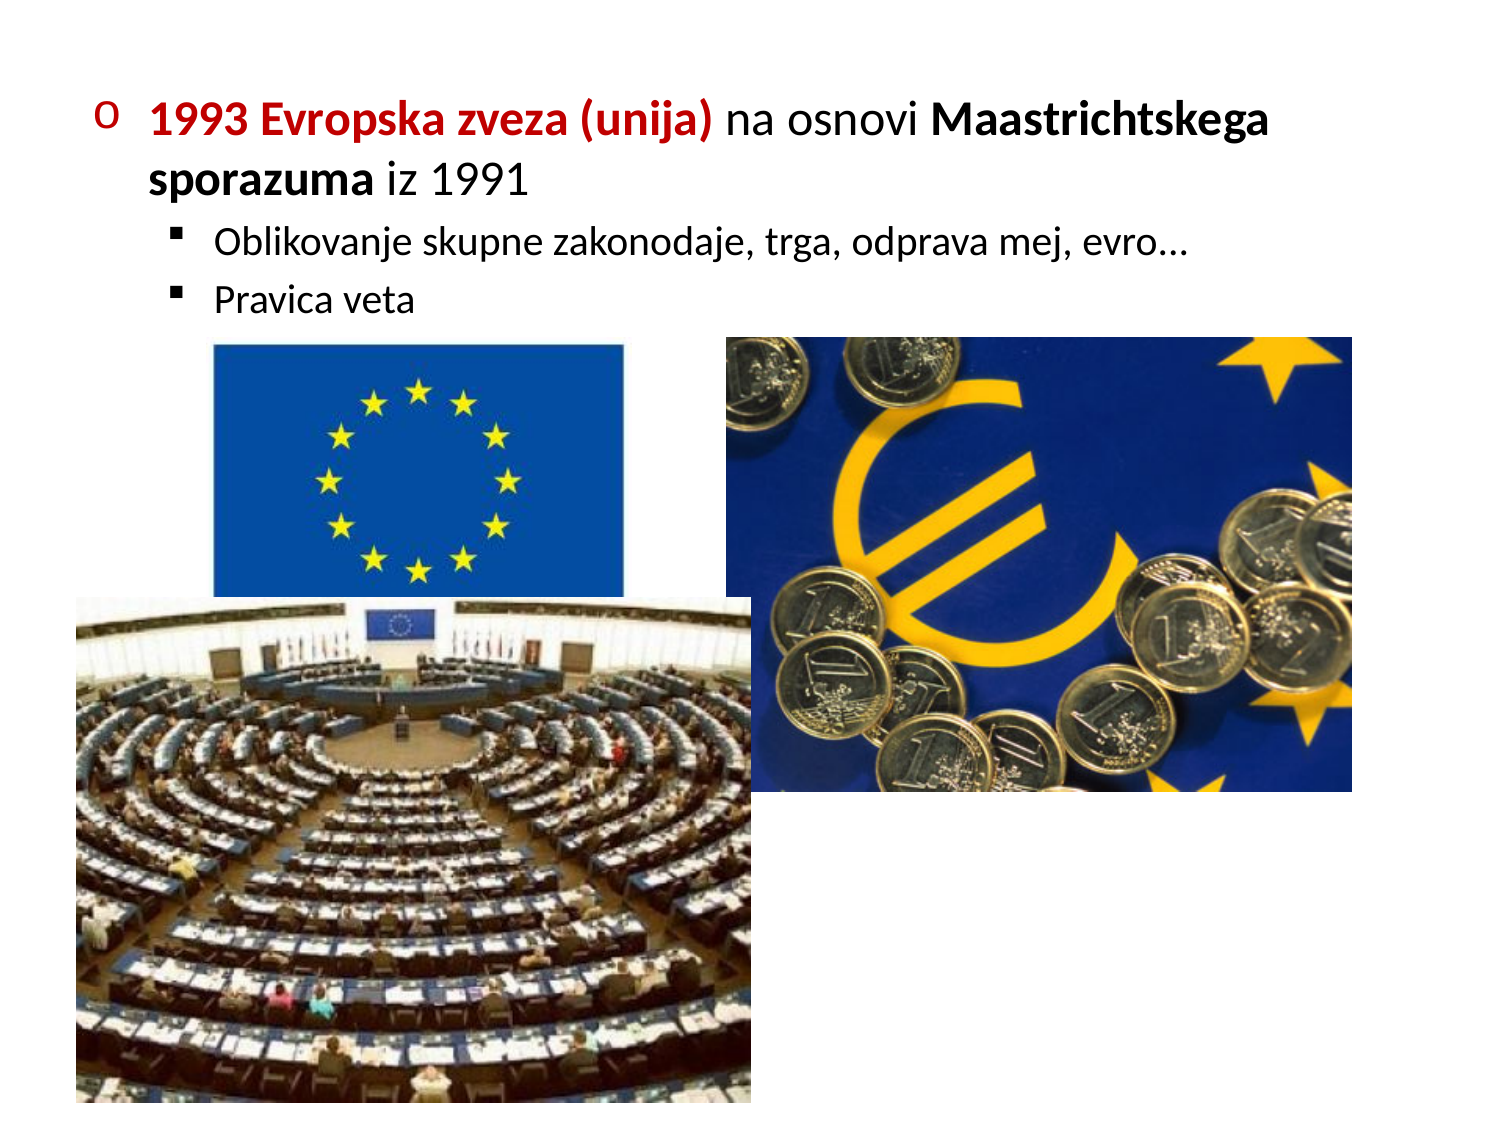

# 1993 Evropska zveza (unija) na osnovi Maastrichtskega sporazuma iz 1991
Oblikovanje skupne zakonodaje, trga, odprava mej, evro...
Pravica veta